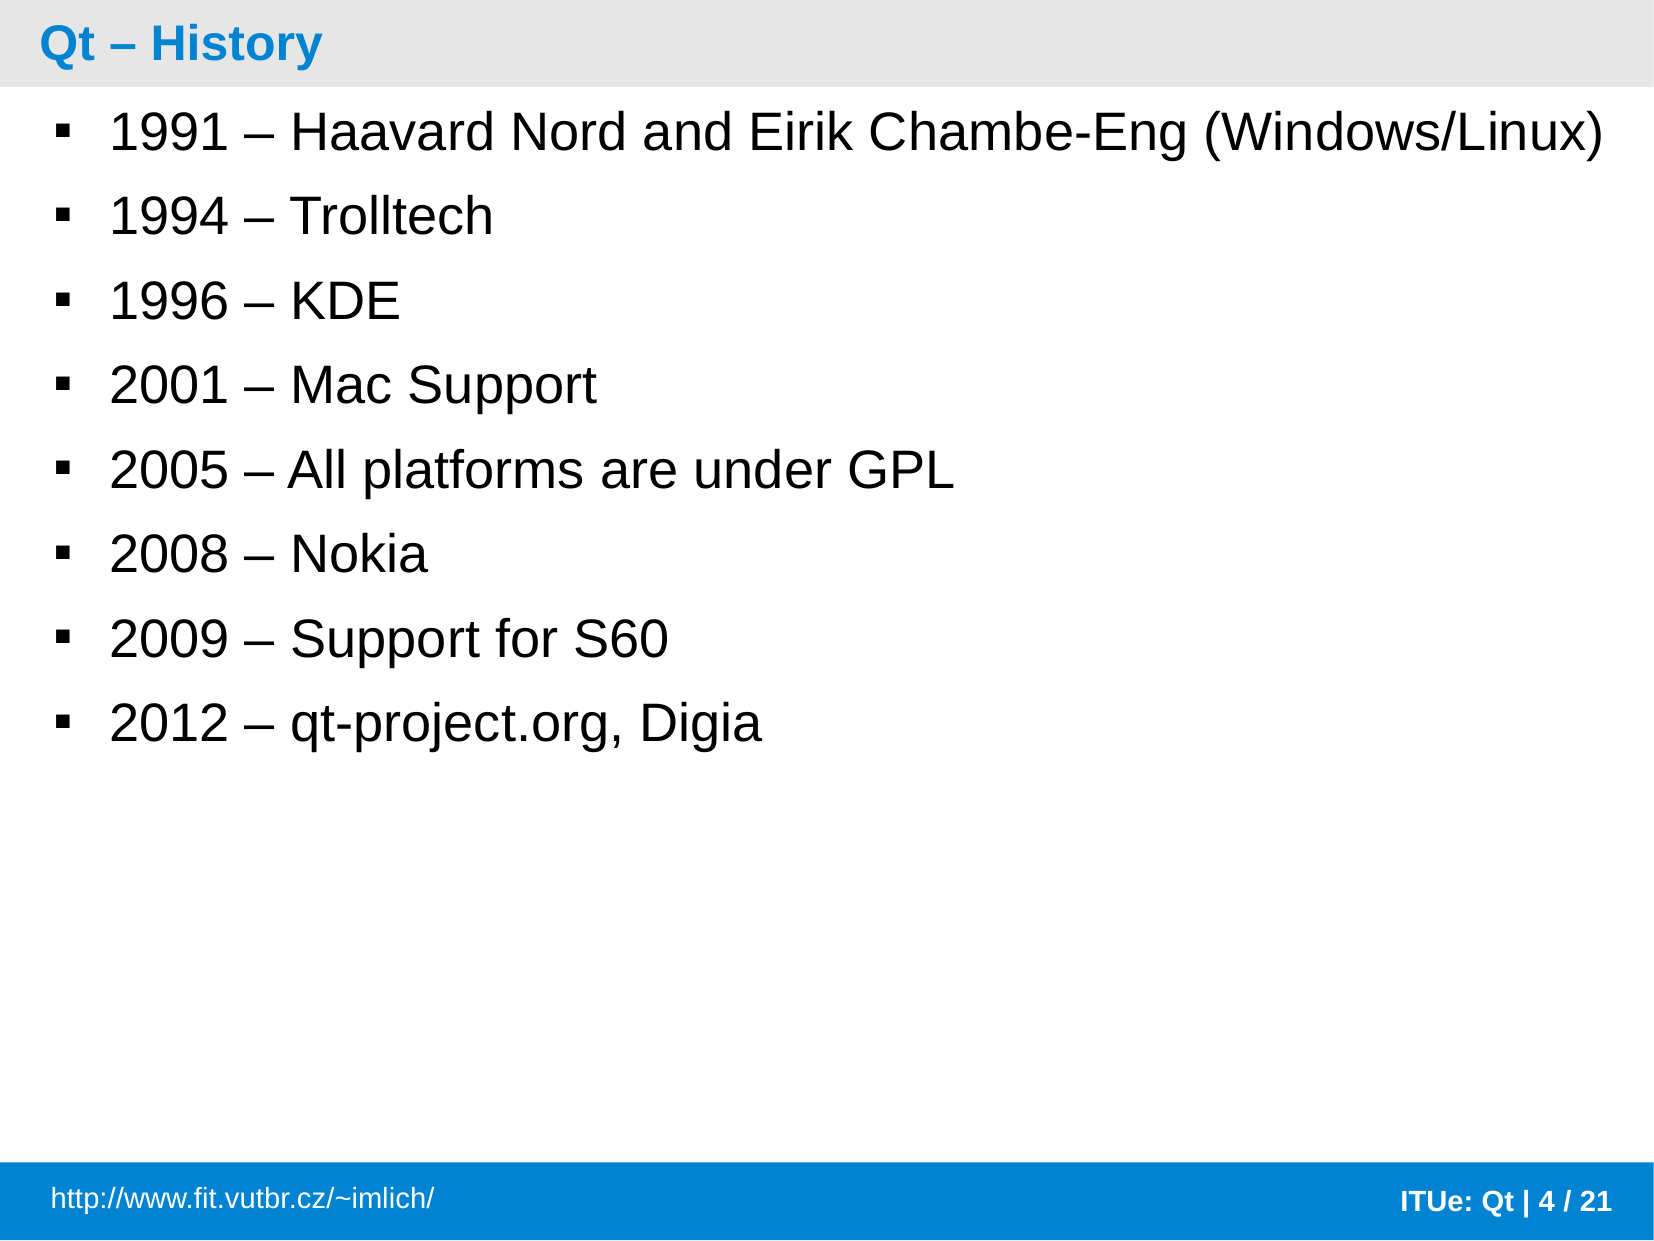

# Qt – History
1991 – Haavard Nord and Eirik Chambe-Eng (Windows/Linux)
1994 – Trolltech
1996 – KDE
2001 – Mac Support
2005 – All platforms are under GPL
2008 – Nokia
2009 – Support for S60
2012 – qt-project.org, Digia